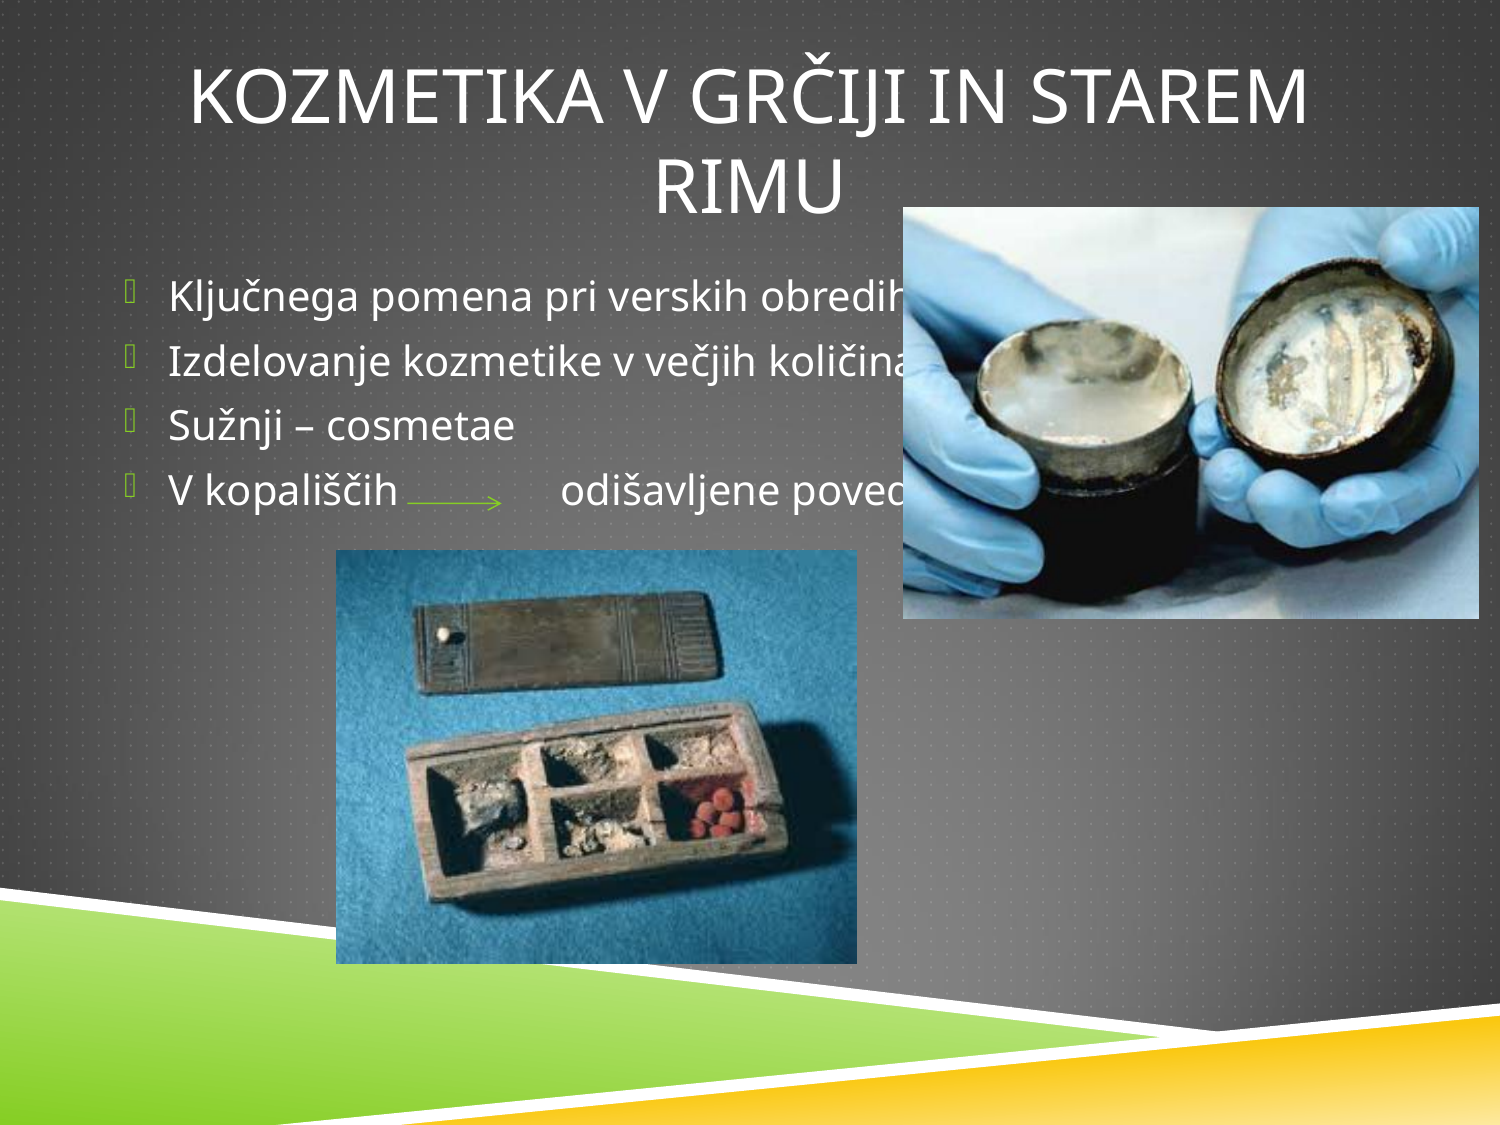

# Kozmetika v grčiji in starem rimu
Ključnega pomena pri verskih obredih
Izdelovanje kozmetike v večjih količinah
Sužnji – cosmetae
V kopališčih odišavljene povedi